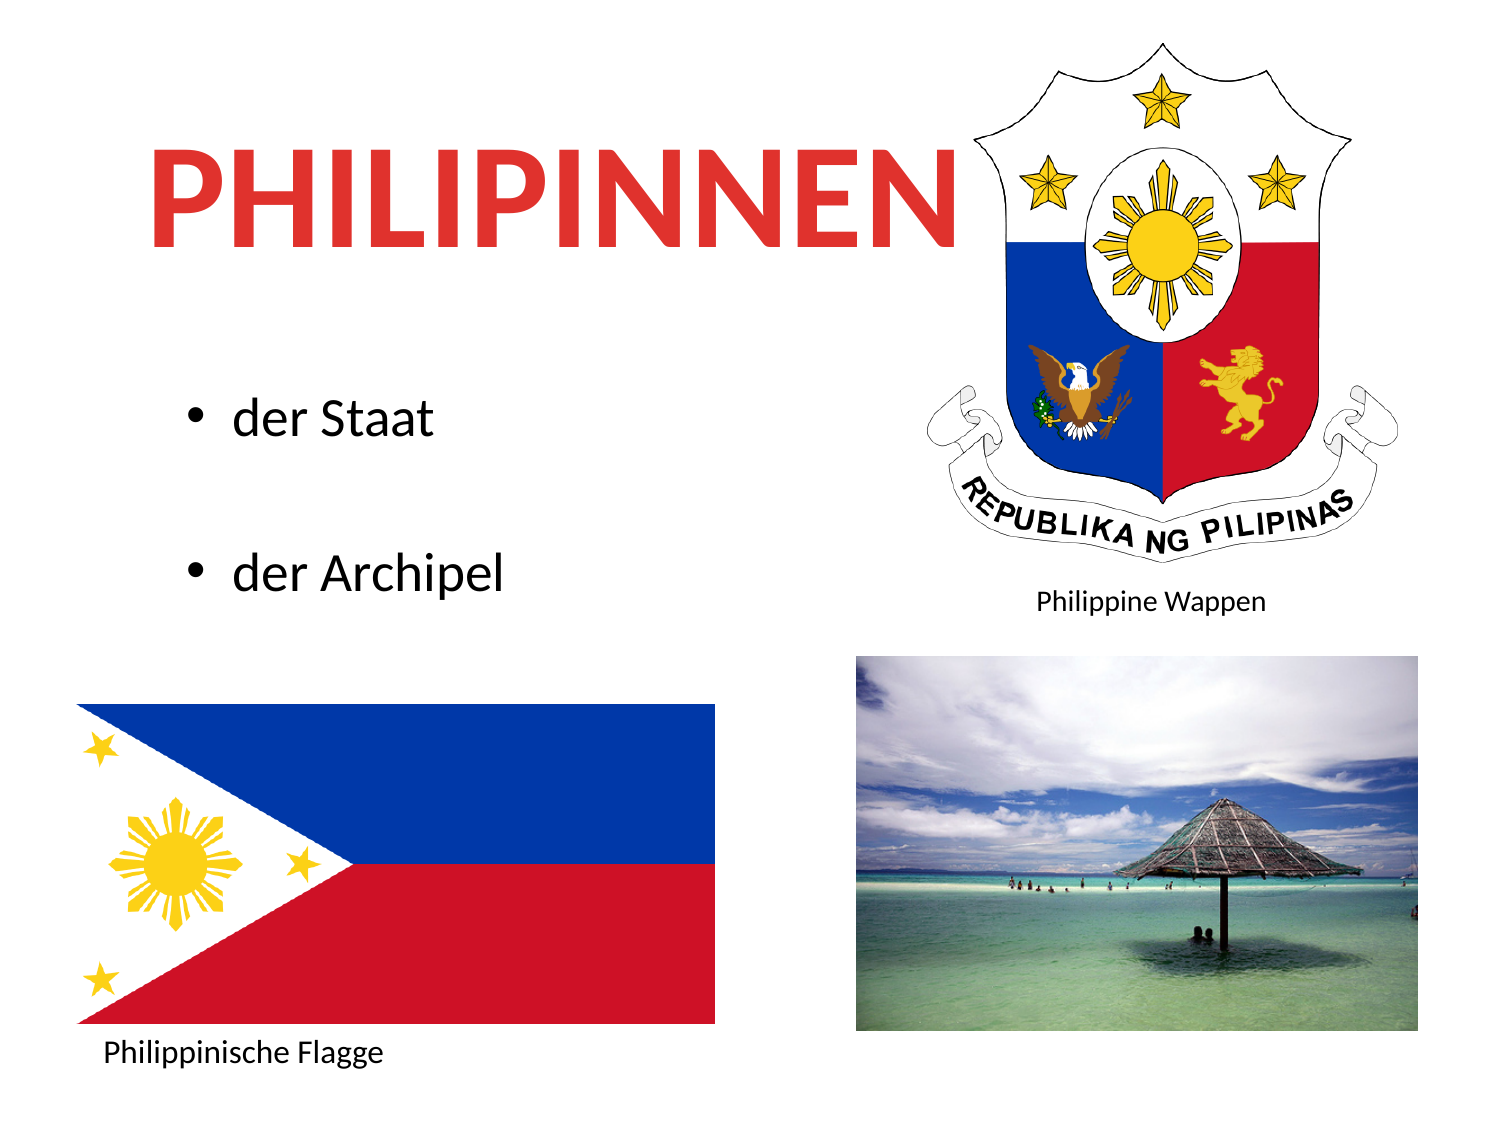

PHILIPINNEN
# der Staat
der Archipel
Philippine Wappen
Philippinische Flagge